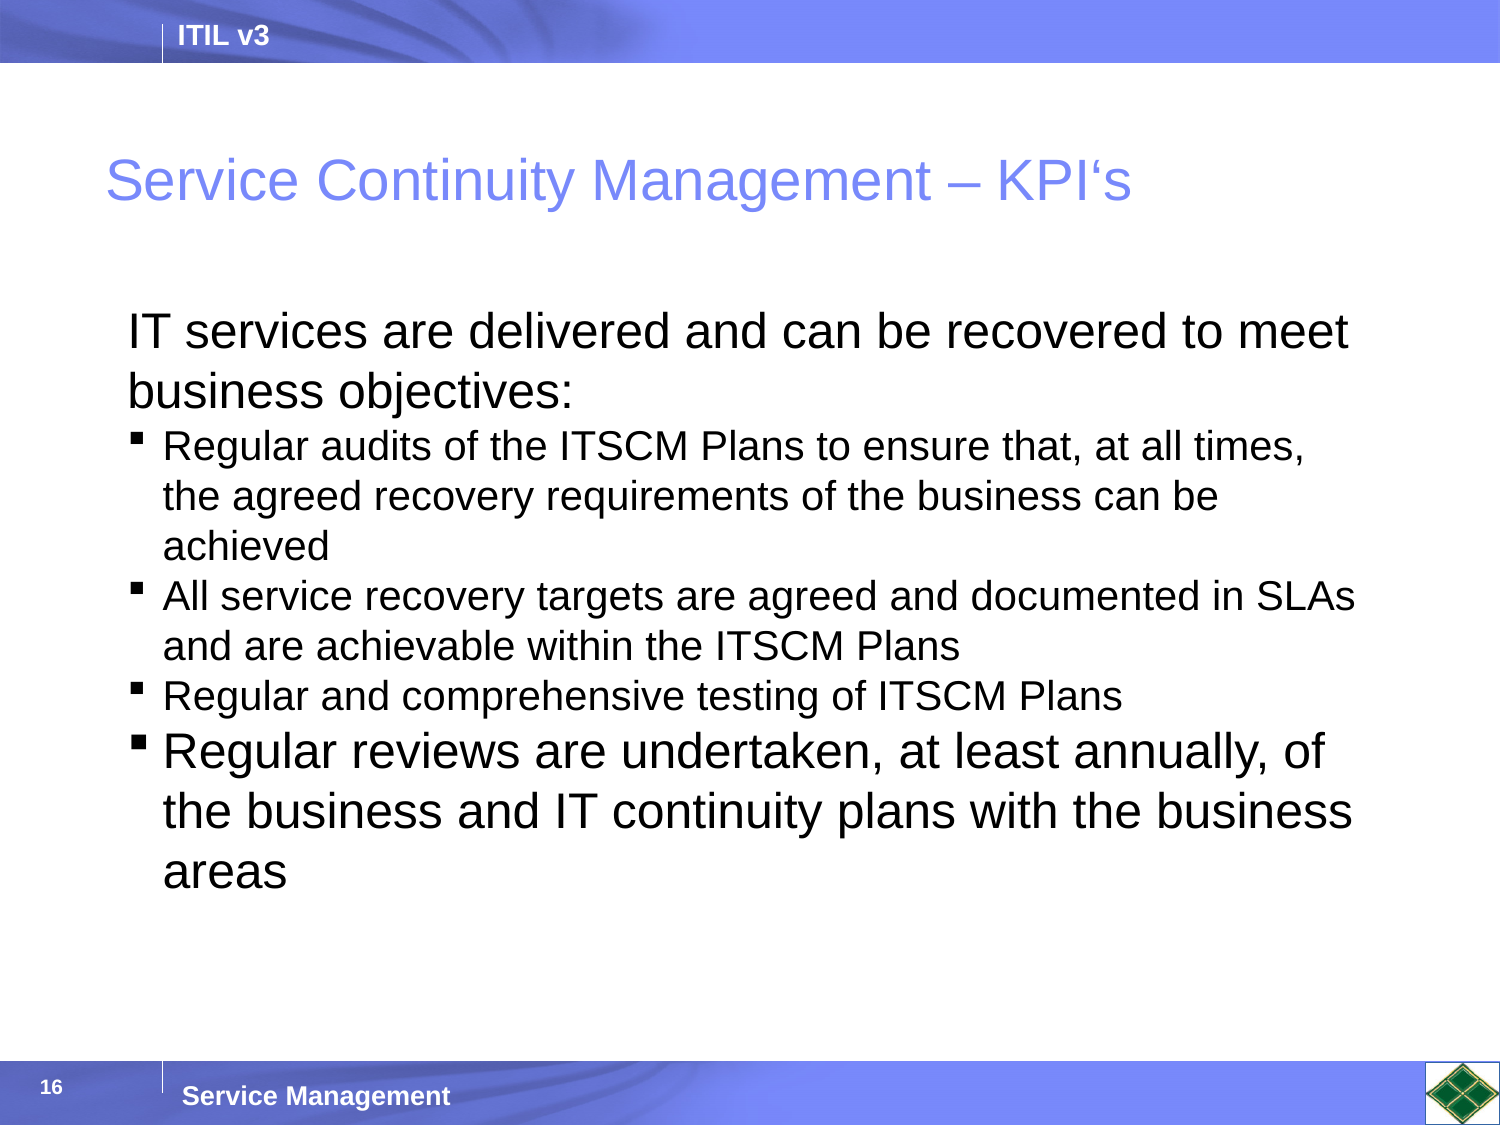

Service Continuity Management – KPI‘s
IT services are delivered and can be recovered to meet business objectives:
Regular audits of the ITSCM Plans to ensure that, at all times, the agreed recovery requirements of the business can be achieved
All service recovery targets are agreed and documented in SLAs and are achievable within the ITSCM Plans
Regular and comprehensive testing of ITSCM Plans
Regular reviews are undertaken, at least annually, of the business and IT continuity plans with the business areas